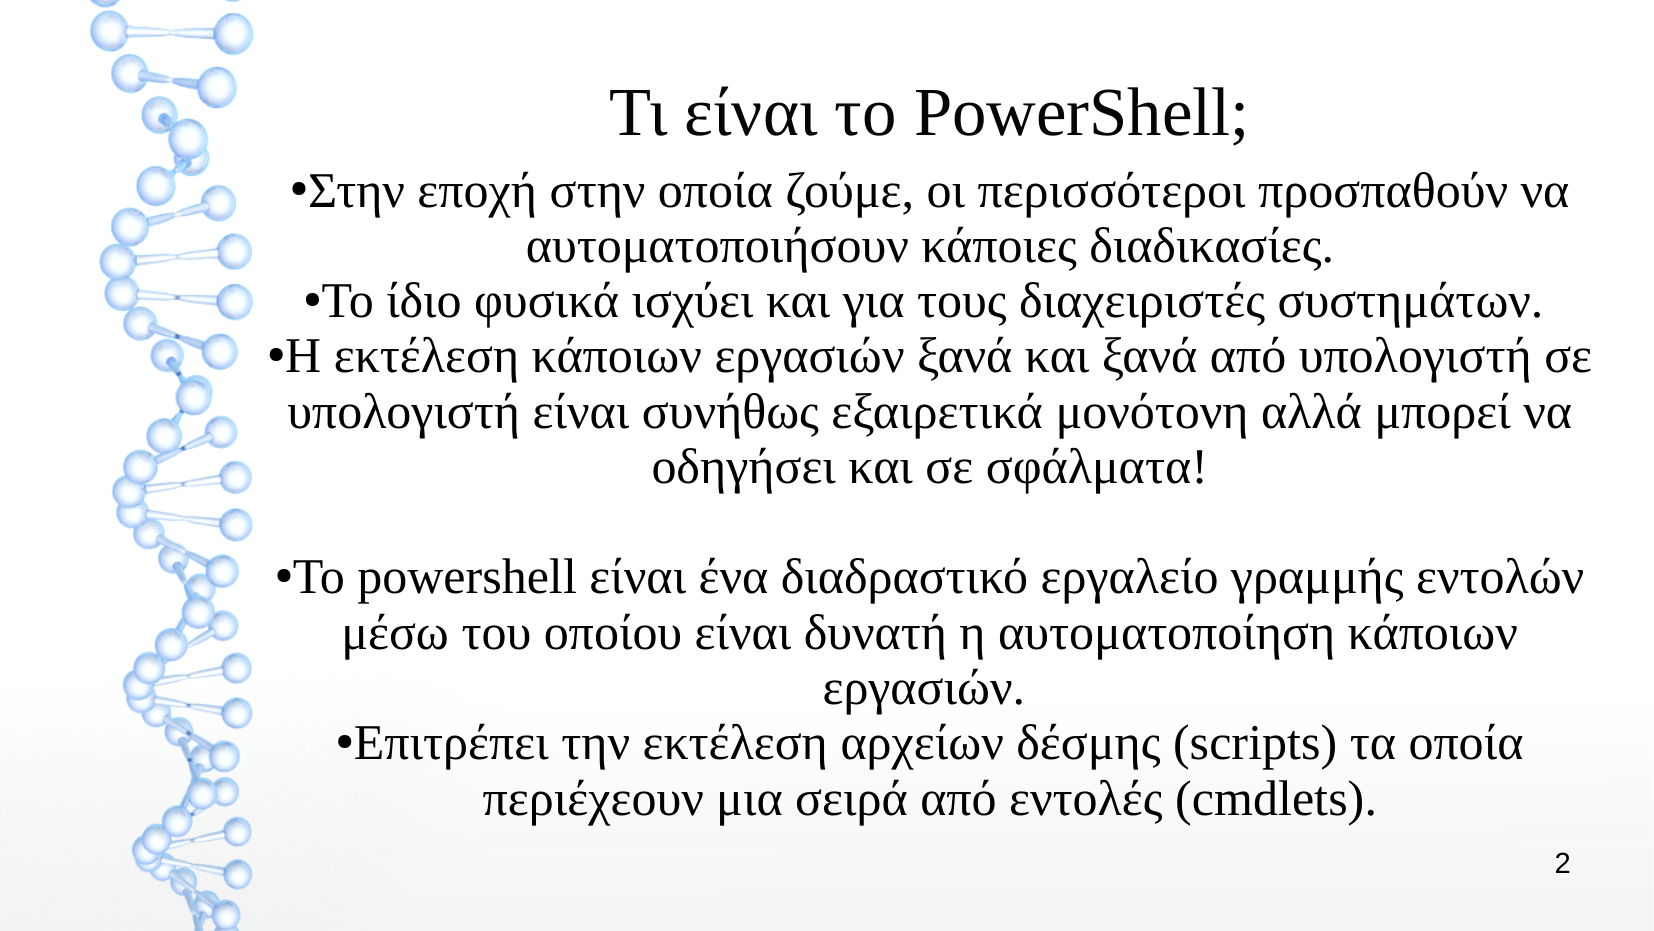

# Τι είναι το PowerShell;
Στην εποχή στην οποία ζούμε, οι περισσότεροι προσπαθούν να αυτοματοποιήσουν κάποιες διαδικασίες.
Το ίδιο φυσικά ισχύει και για τους διαχειριστές συστημάτων.
Η εκτέλεση κάποιων εργασιών ξανά και ξανά από υπολογιστή σε υπολογιστή είναι συνήθως εξαιρετικά μονότονη αλλά μπορεί να οδηγήσει και σε σφάλματα!
Το powershell είναι ένα διαδραστικό εργαλείο γραμμής εντολών μέσω του οποίου είναι δυνατή η αυτοματοποίηση κάποιων εργασιών.
Επιτρέπει την εκτέλεση αρχείων δέσμης (scripts) τα οποία περιέχεουν μια σειρά από εντολές (cmdlets).
2